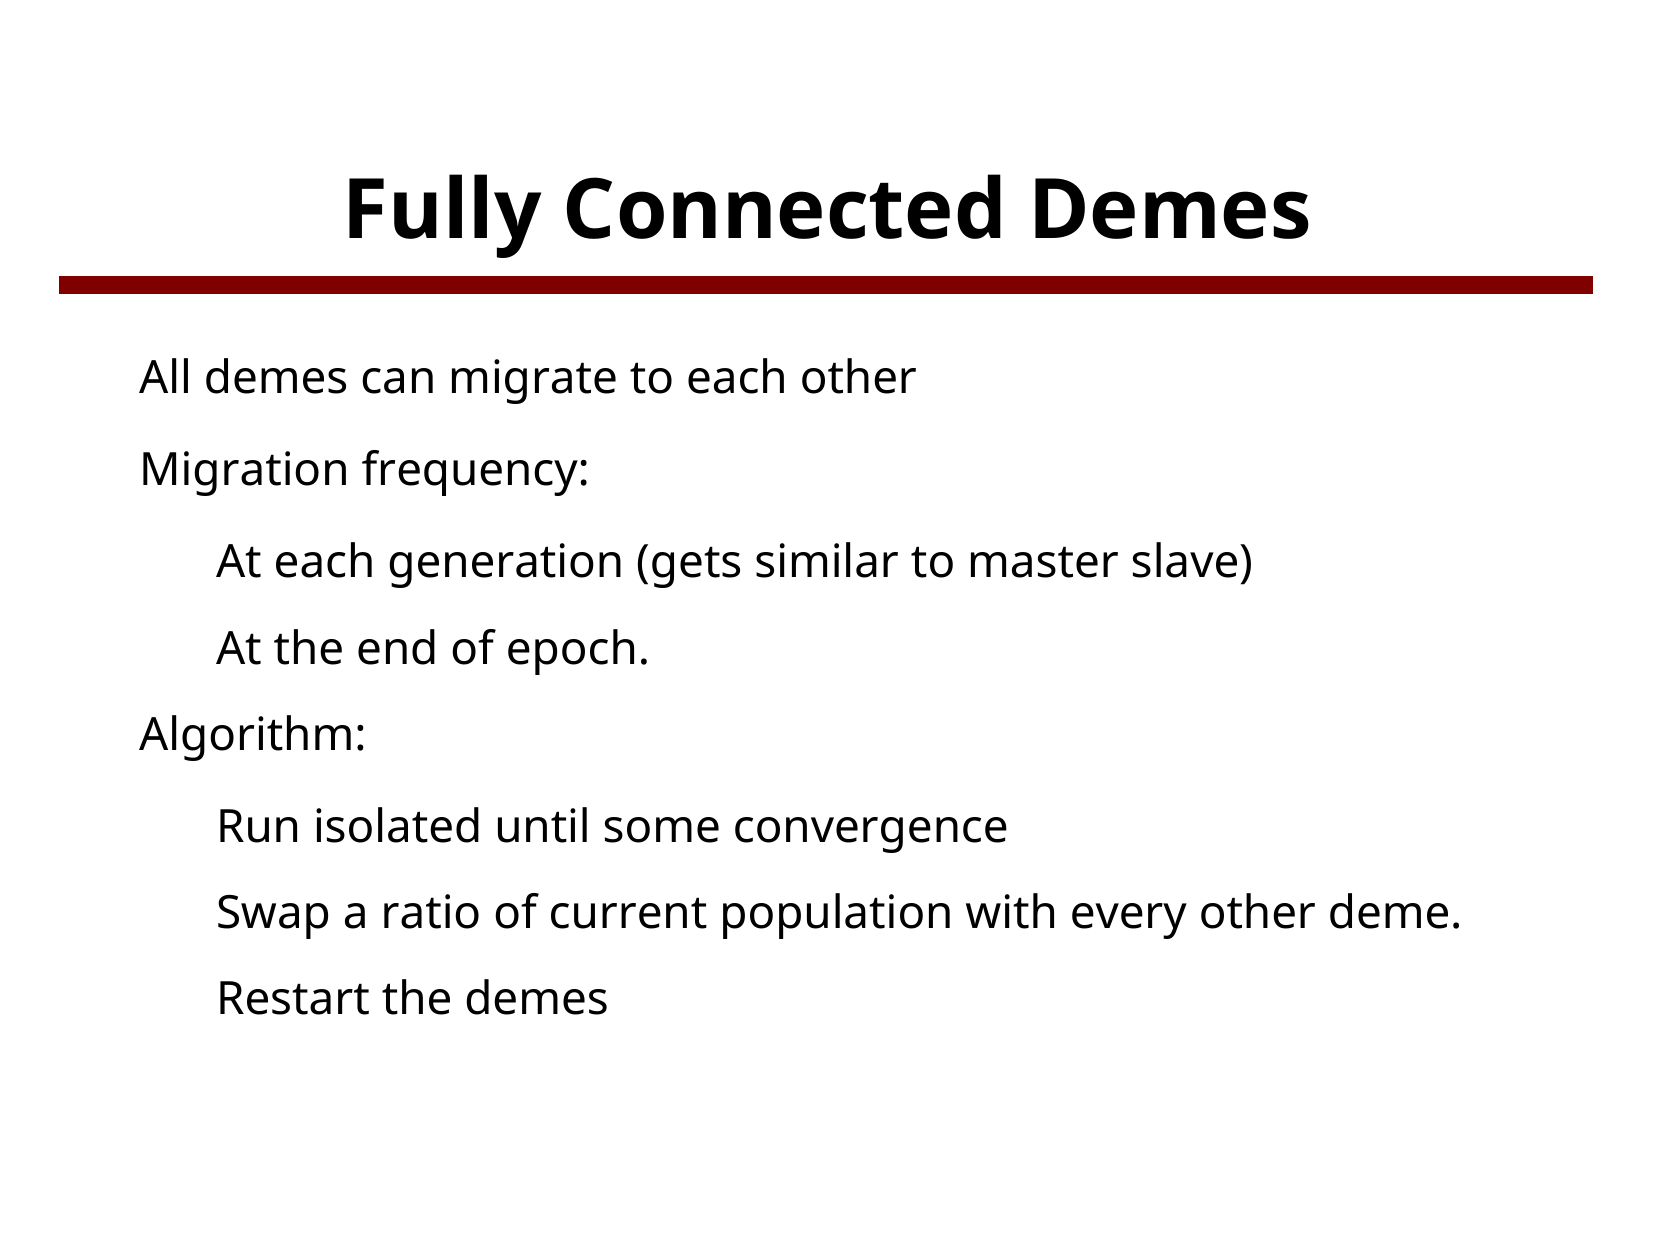

# Fully Connected Demes
All demes can migrate to each other
Migration frequency:
At each generation (gets similar to master slave)
At the end of epoch.
Algorithm:
Run isolated until some convergence
Swap a ratio of current population with every other deme.
Restart the demes